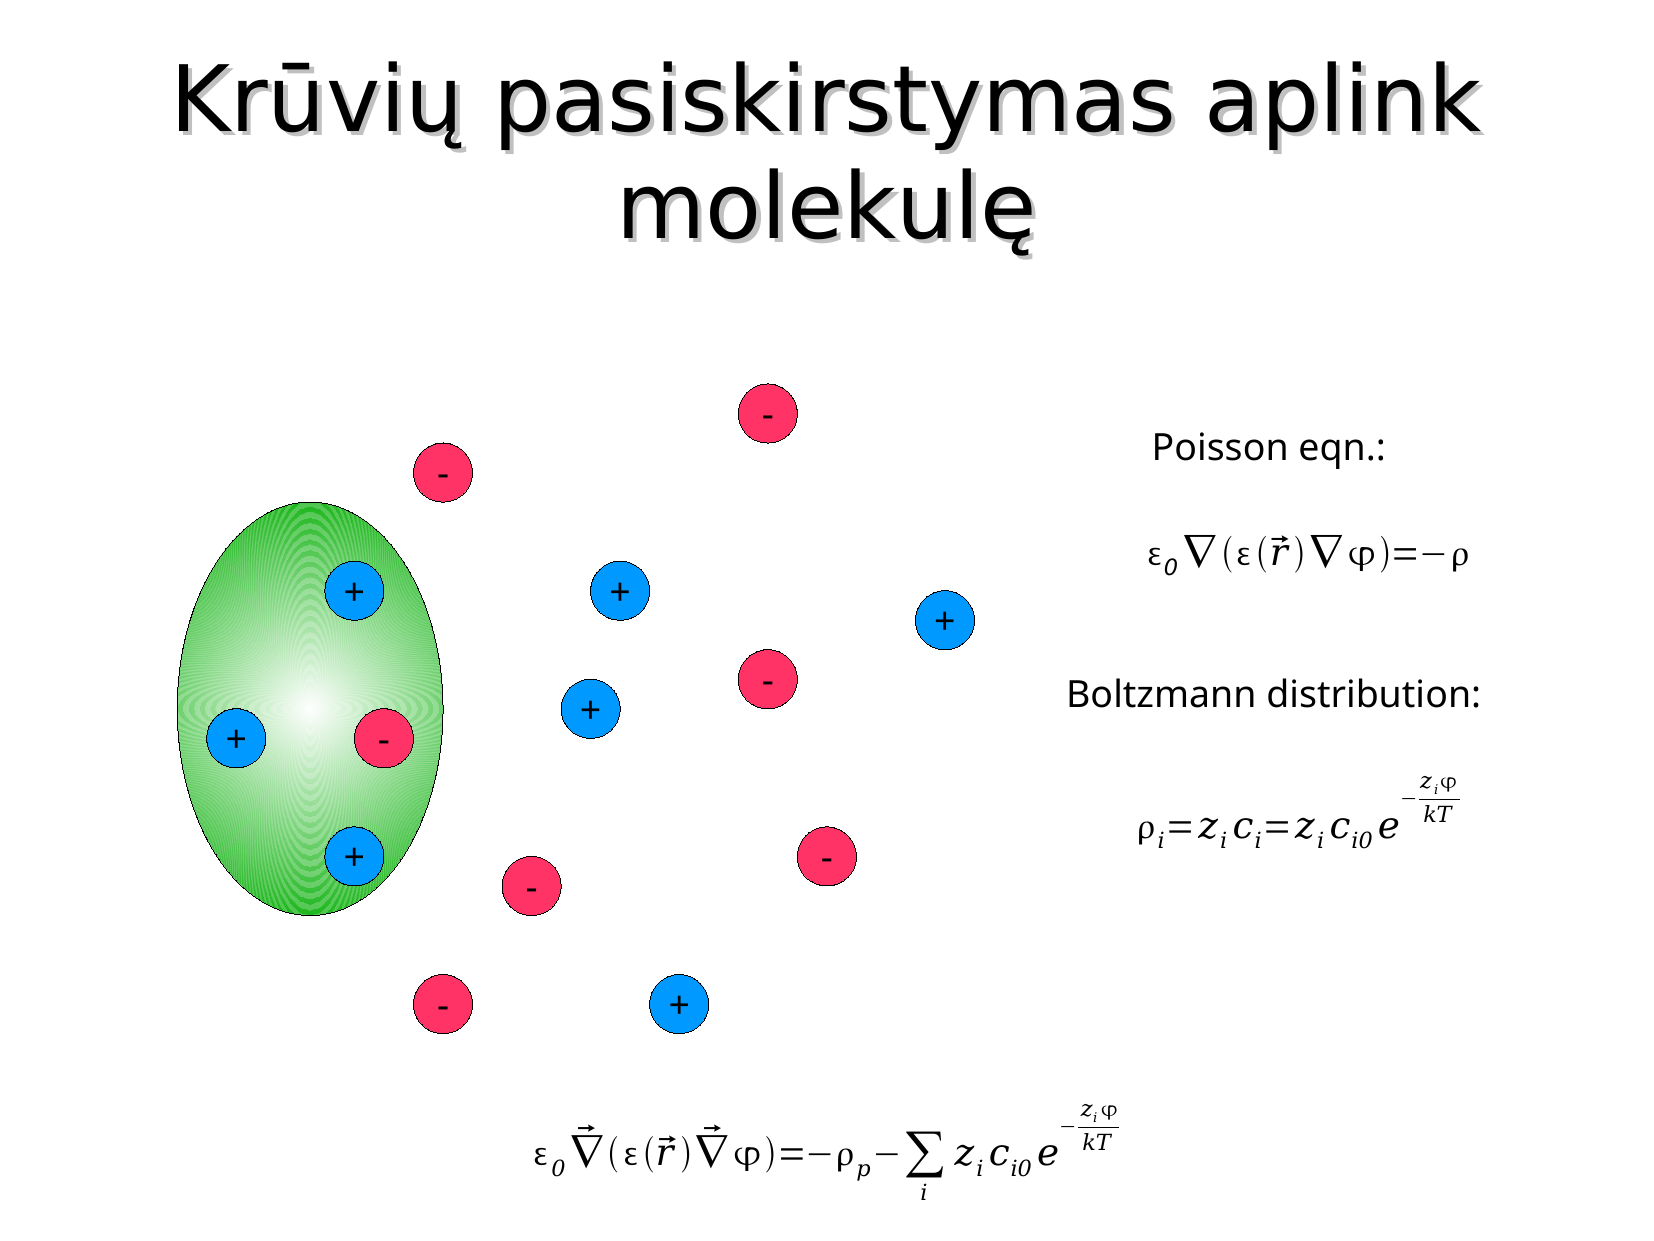

# Krūvių pasiskirstymas aplink molekulę
-
Poisson eqn.:
-
+
+
-
+
+
+
-
Boltzmann distribution:
+
-
-
-
+